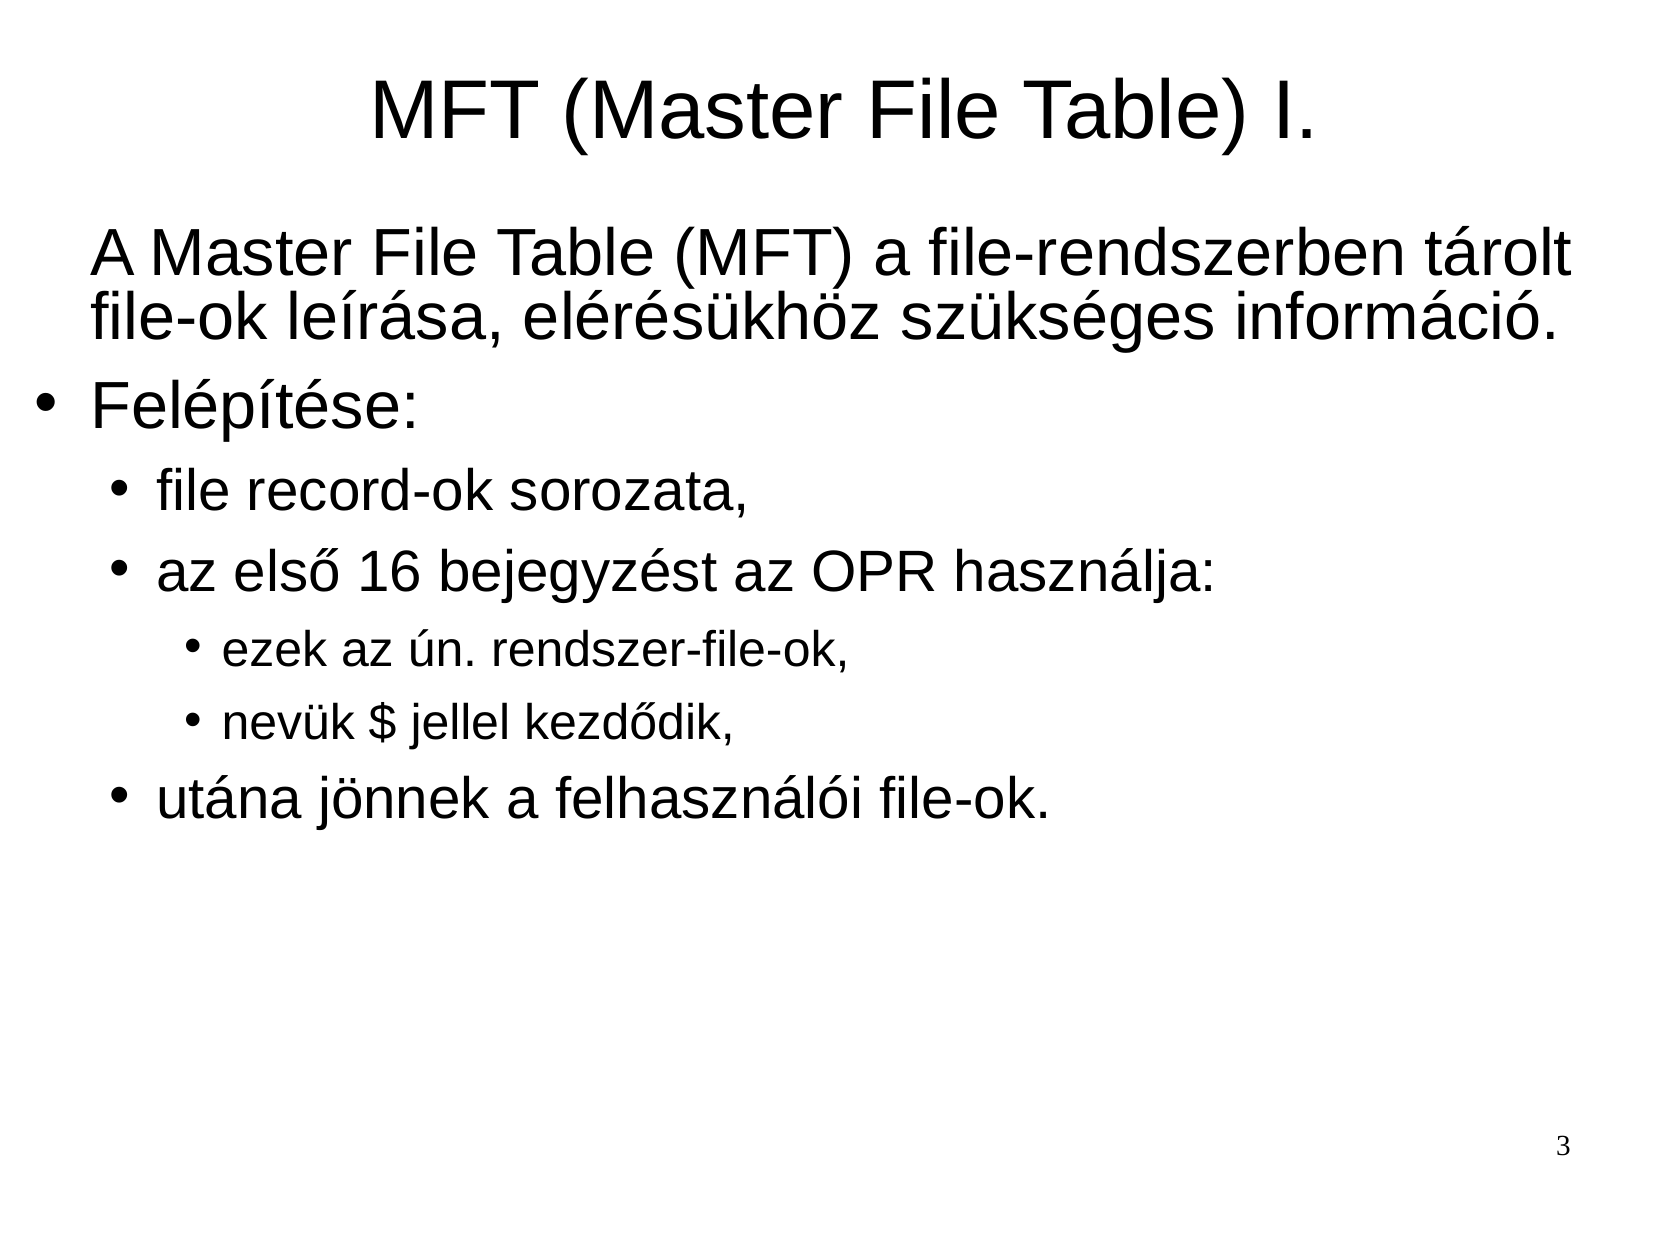

# MFT (Master File Table) I.
A Master File Table (MFT) a file-rendszerben tárolt file-ok leírása, elérésükhöz szükséges információ.
Felépítése:
file record-ok sorozata,
az első 16 bejegyzést az OPR használja:
ezek az ún. rendszer-file-ok,
nevük $ jellel kezdődik,
utána jönnek a felhasználói file-ok.
3